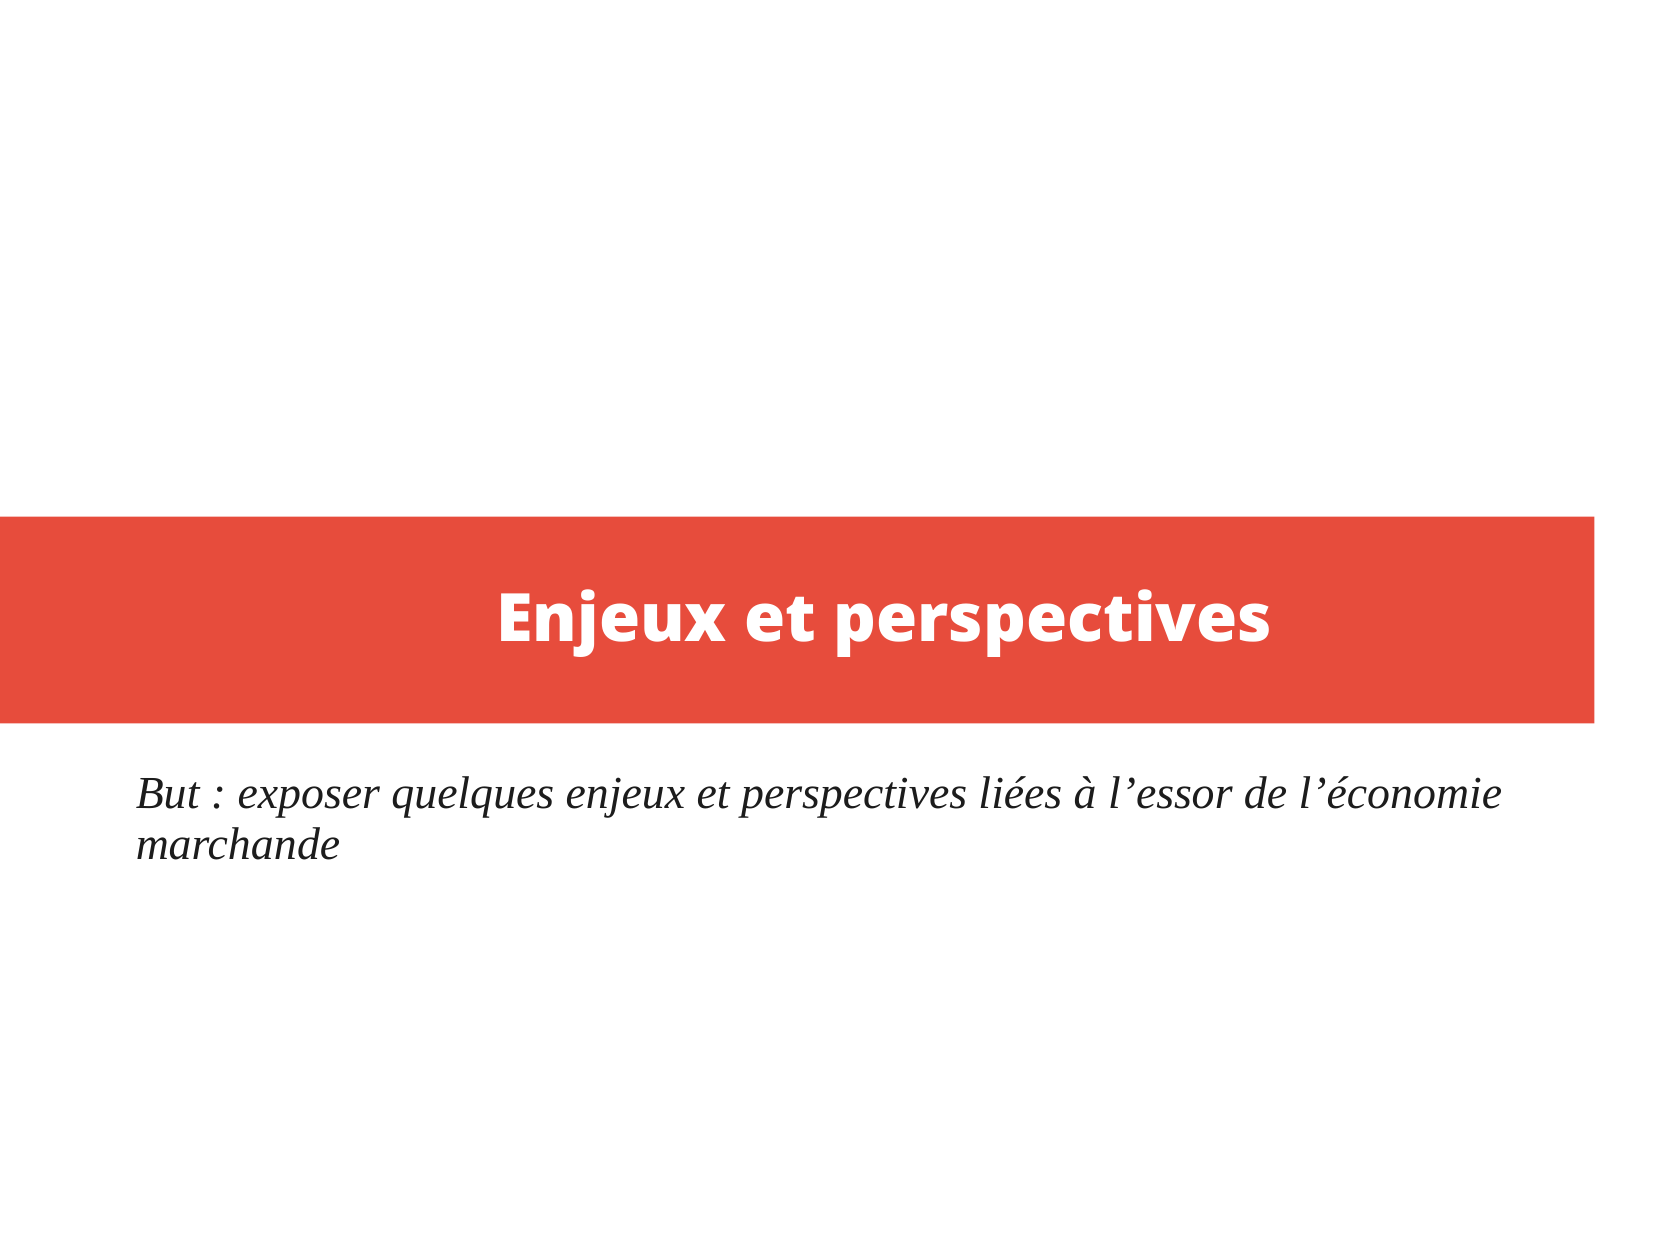

# Enjeux et perspectives
But : exposer quelques enjeux et perspectives liées à l’essor de l’économie marchande